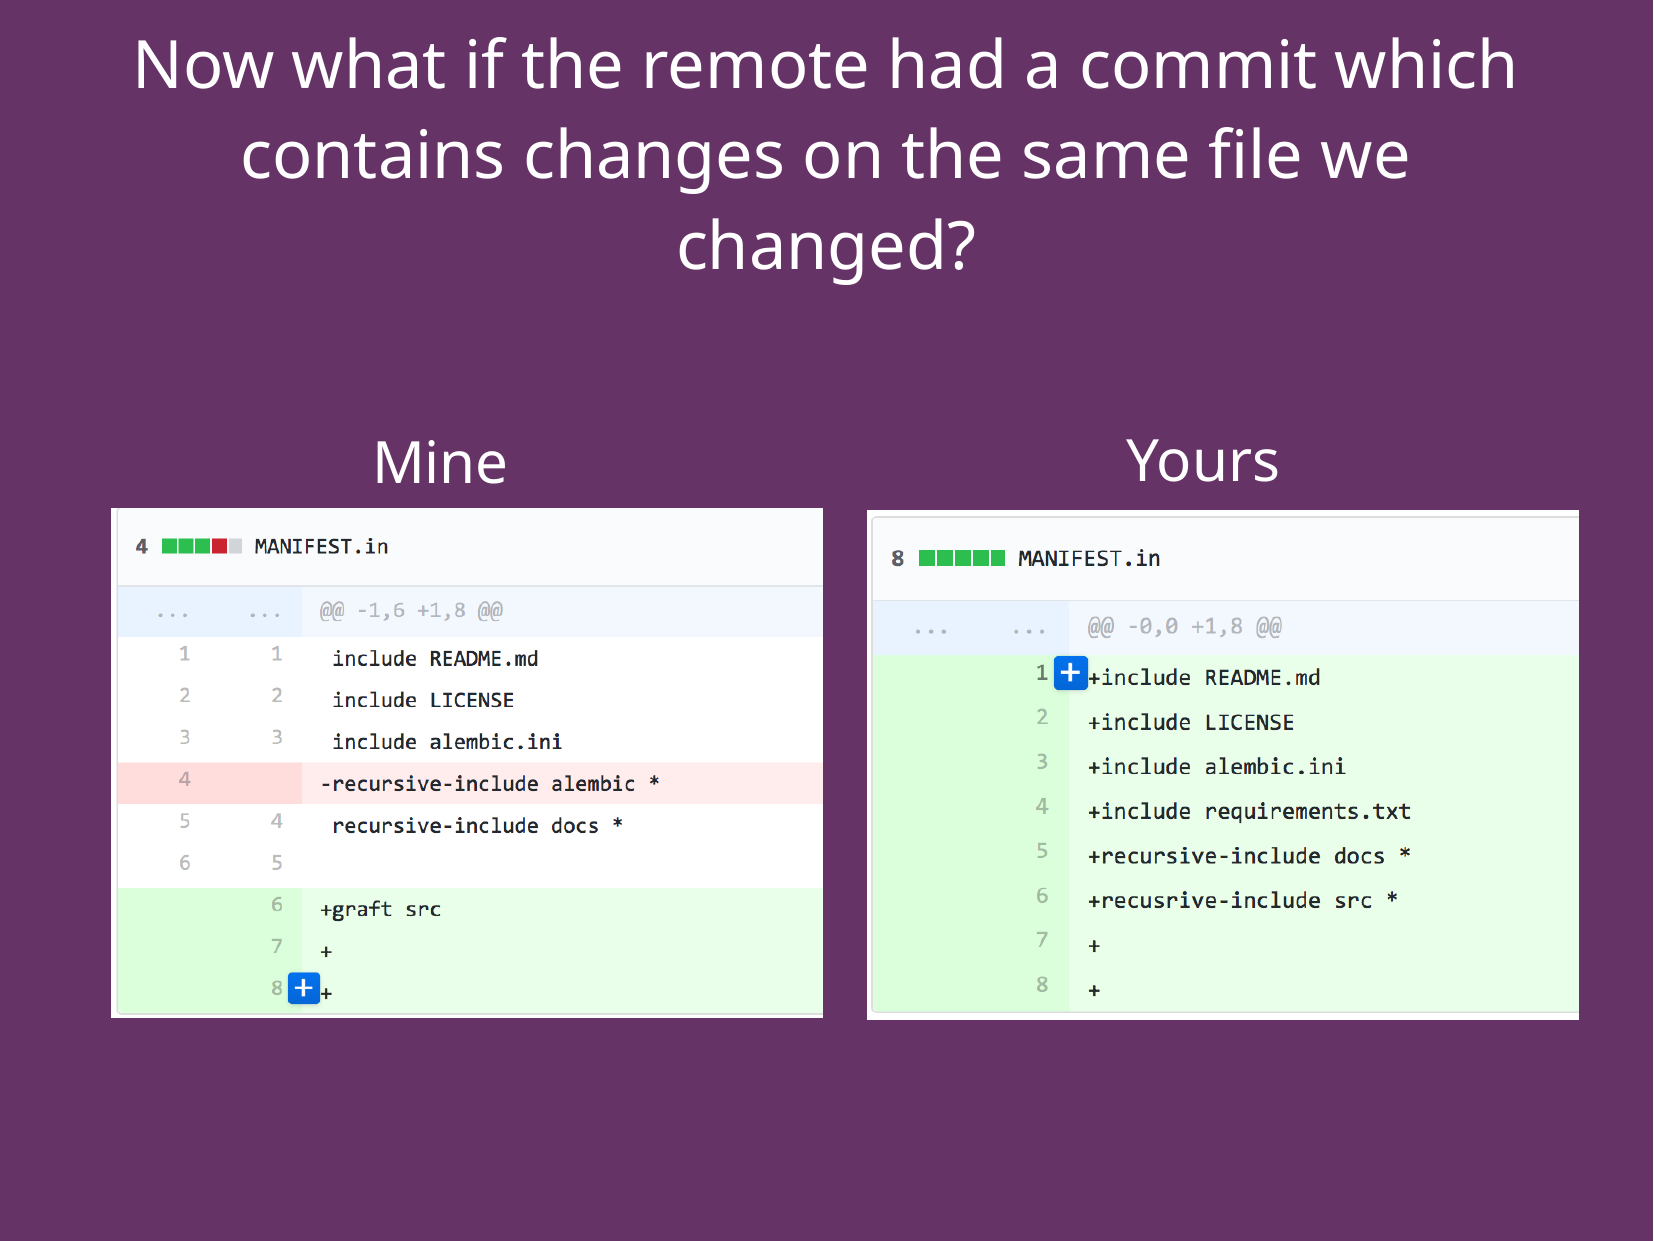

# Now what if the remote had a commit which contains changes on the same file we changed?
Yours
Mine